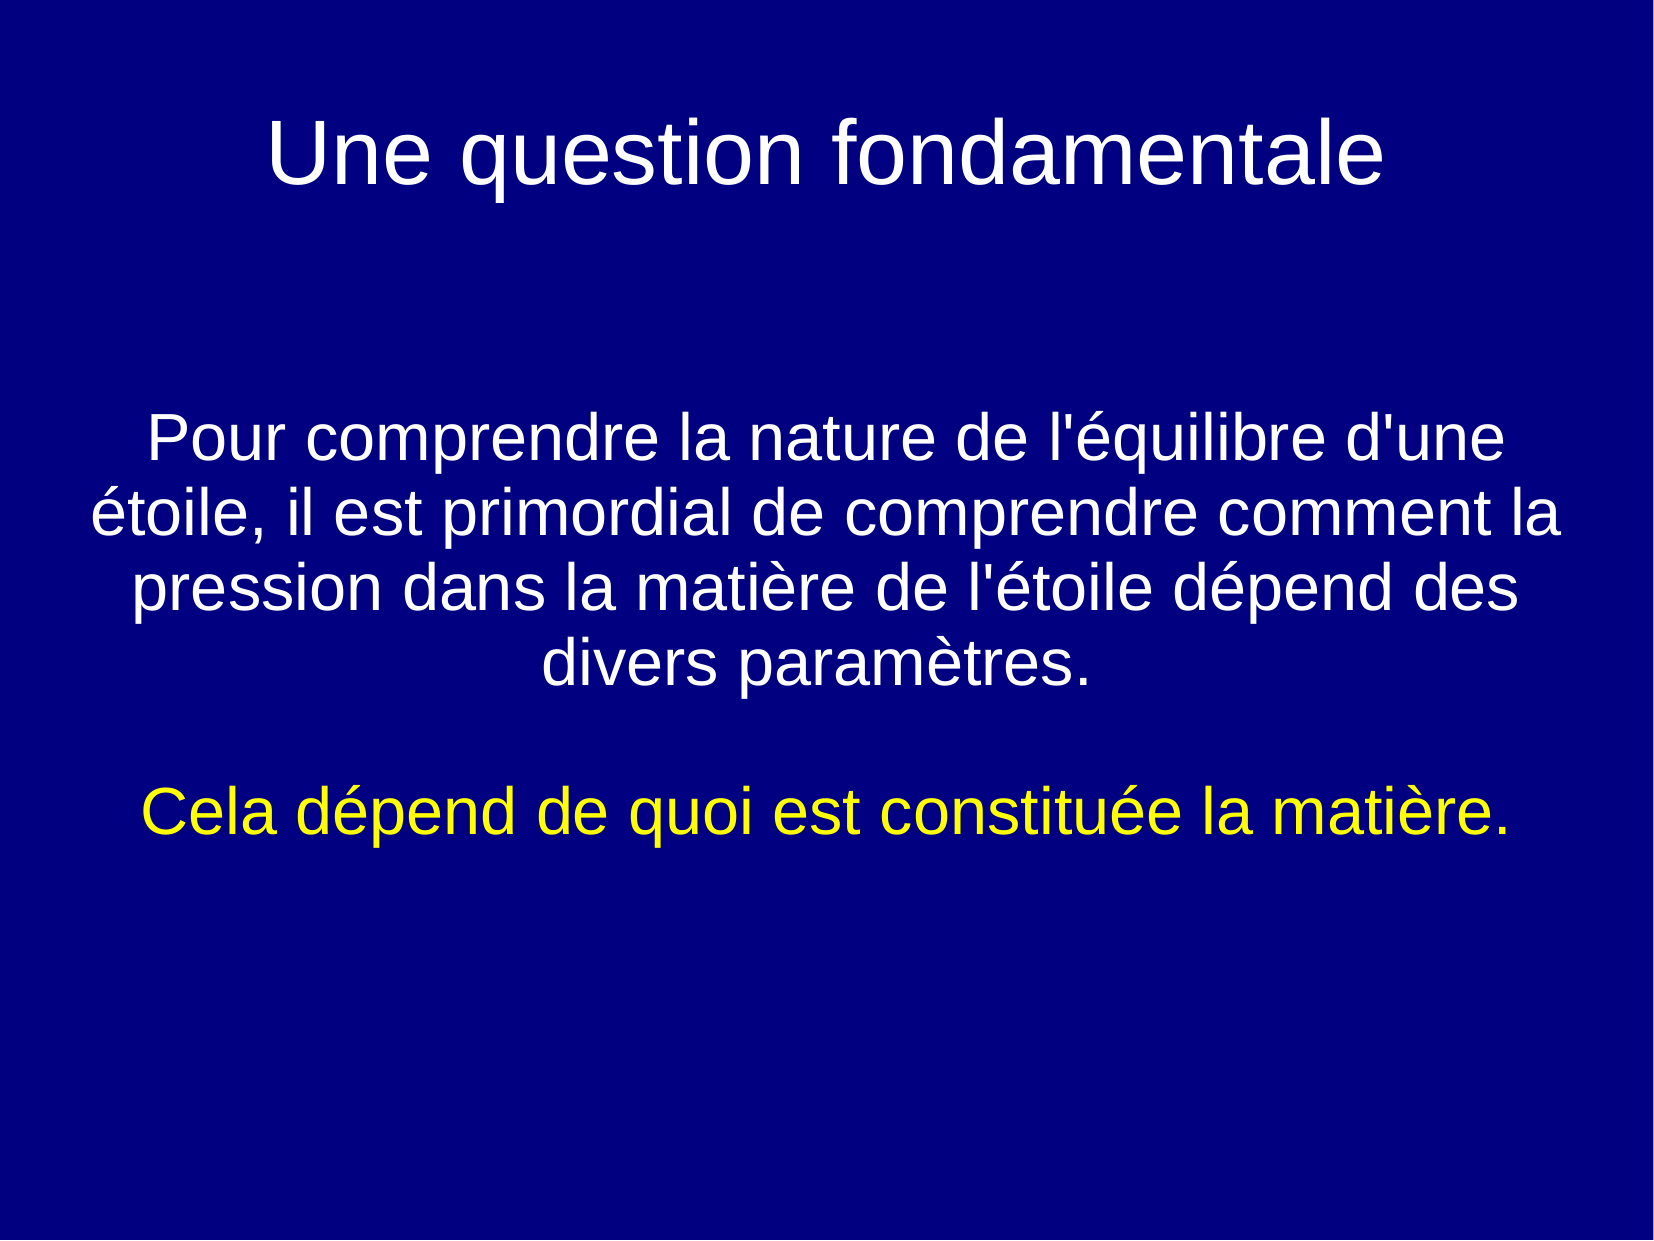

# Une question fondamentale
Pour comprendre la nature de l'équilibre d'une étoile, il est primordial de comprendre comment la pression dans la matière de l'étoile dépend des divers paramètres.
Cela dépend de quoi est constituée la matière.